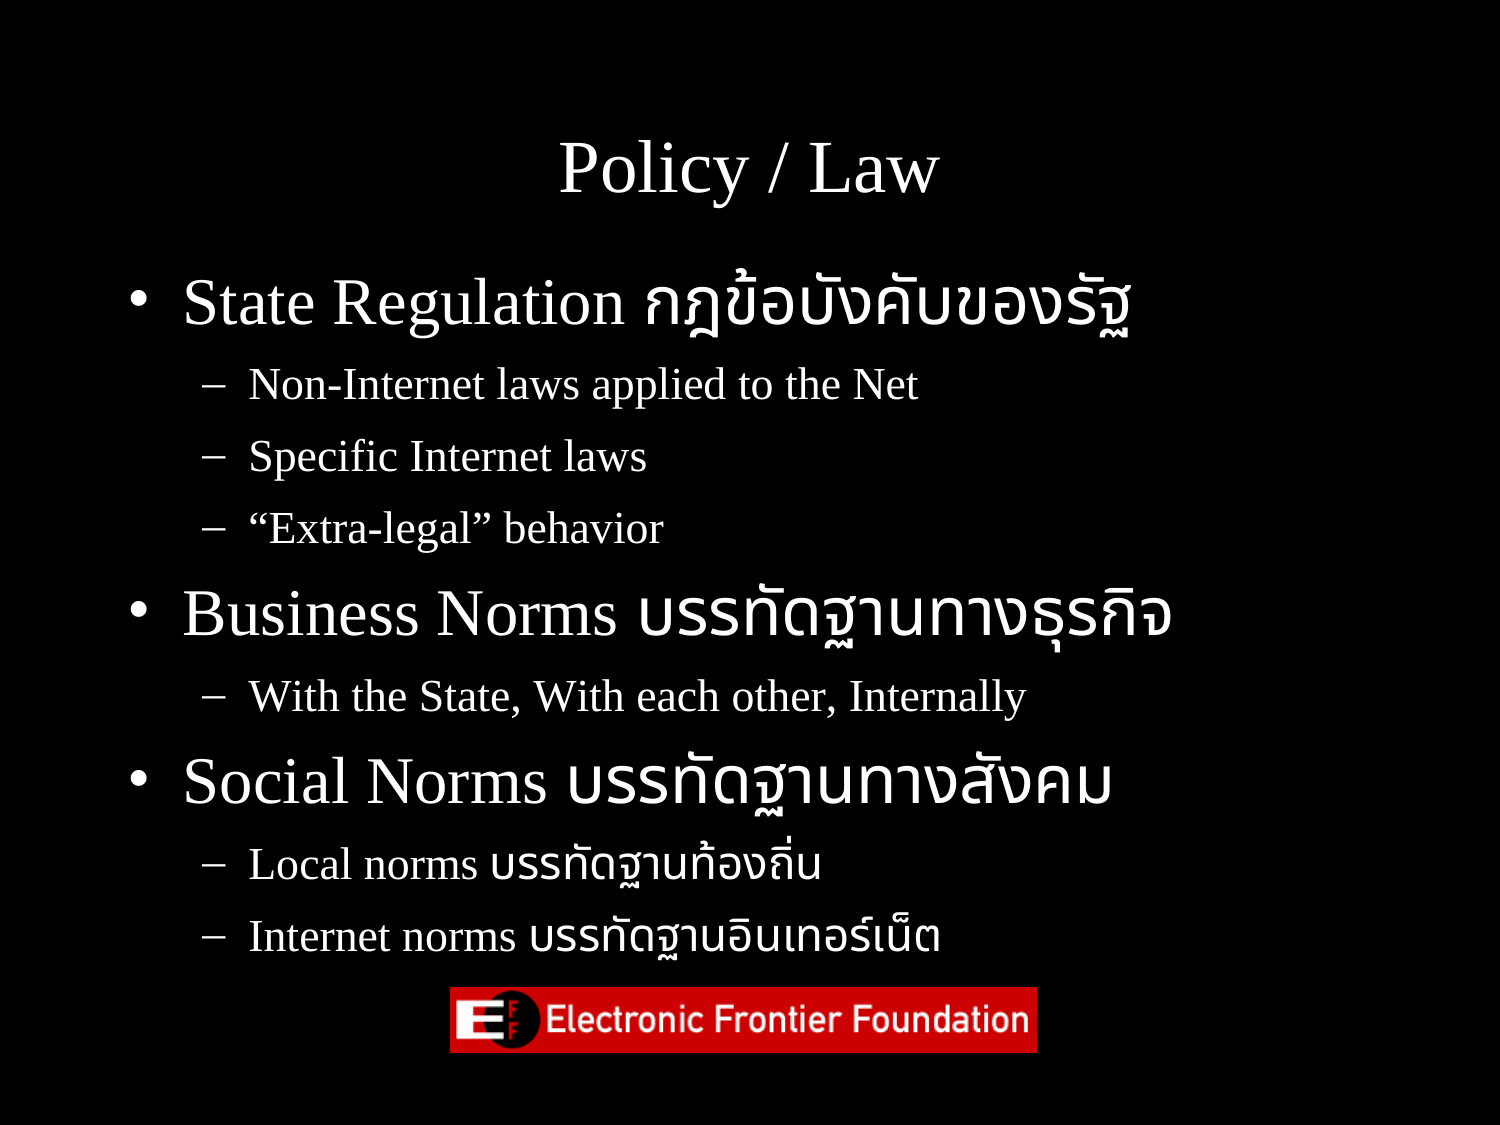

# Policy / Law
State Regulation กฎข้อบังคับของรัฐ
Non-Internet laws applied to the Net
Specific Internet laws
“Extra-legal” behavior
Business Norms บรรทัดฐานทางธุรกิจ
With the State, With each other, Internally
Social Norms บรรทัดฐานทางสังคม
Local norms บรรทัดฐานท้องถิ่น
Internet norms บรรทัดฐานอินเทอร์เน็ต